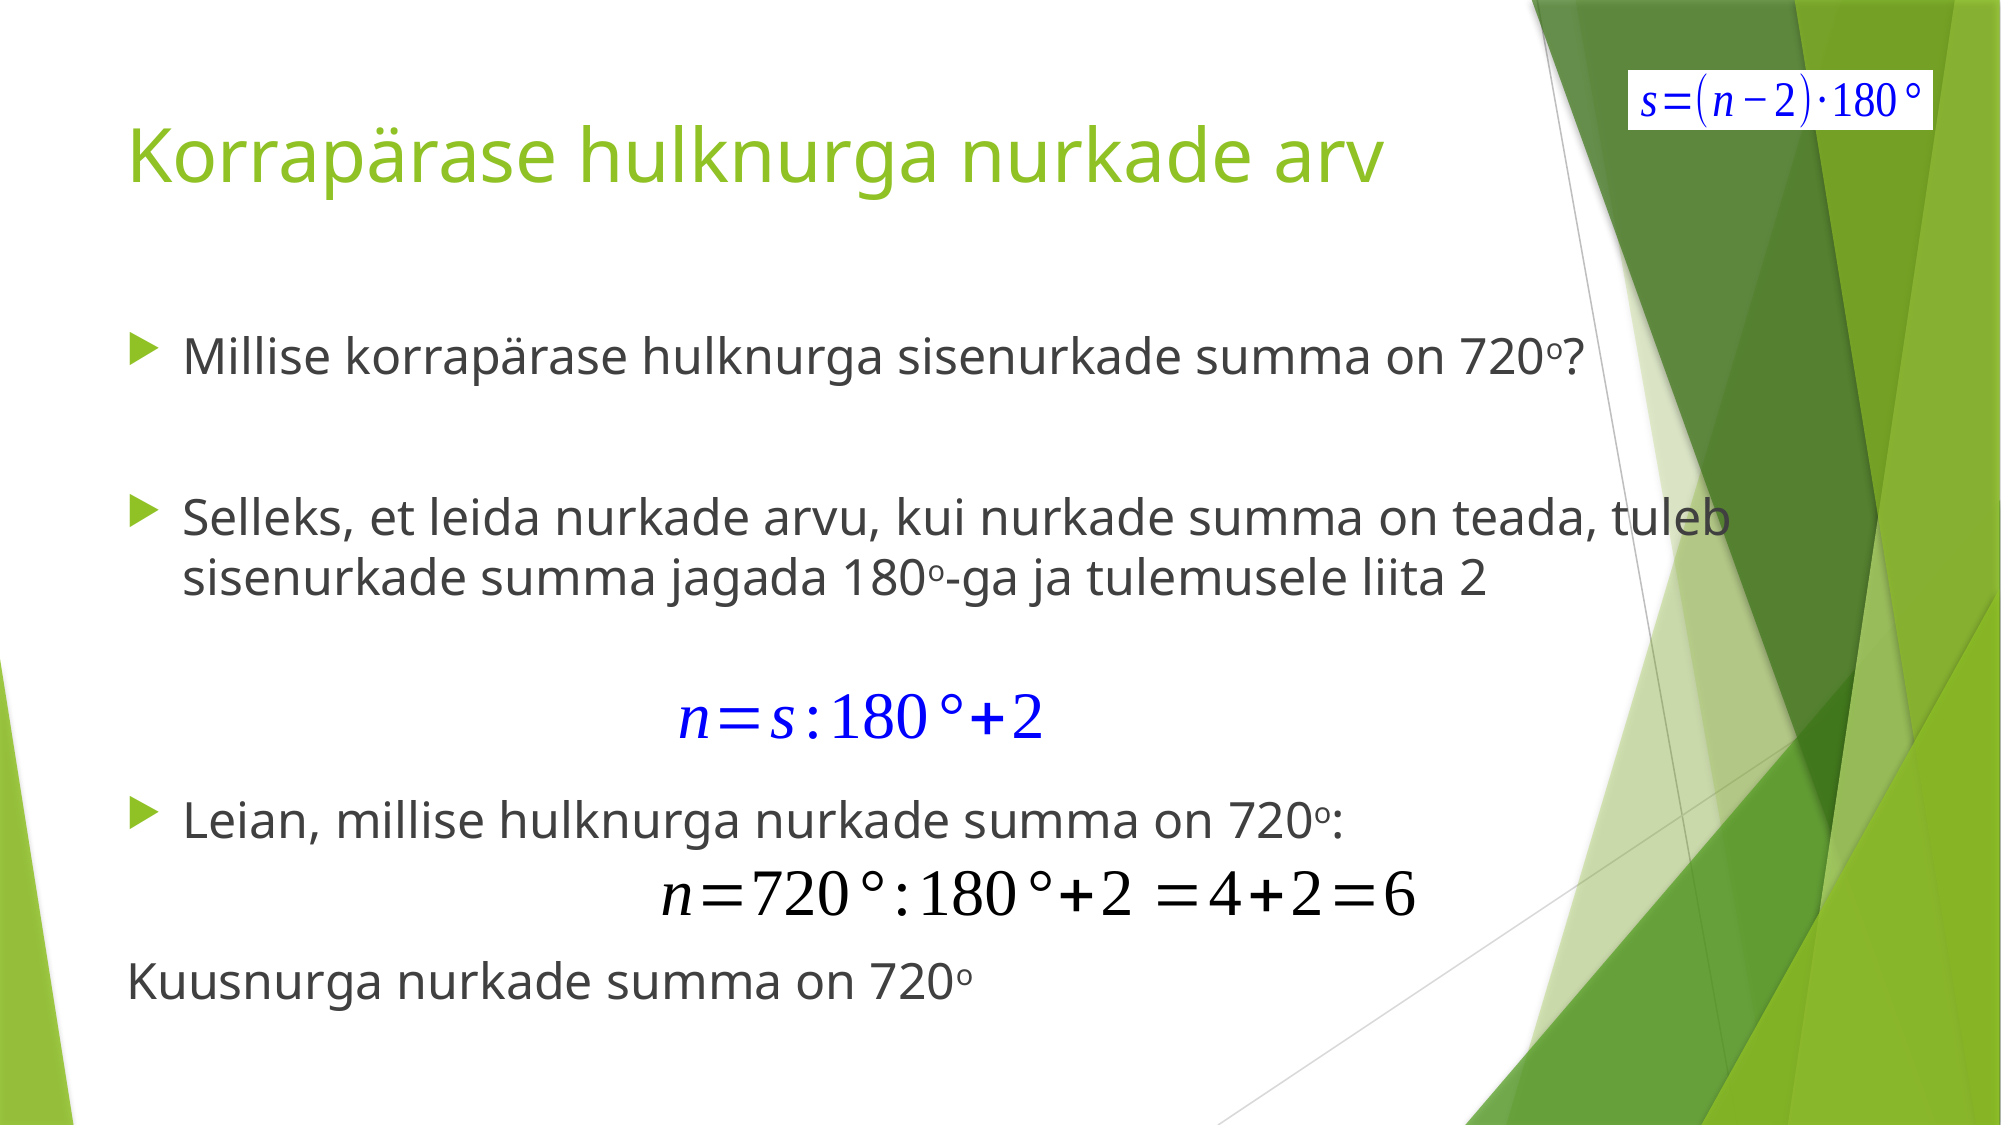

# Korrapärase hulknurga nurkade arv
Millise korrapärase hulknurga sisenurkade summa on 720o?
Selleks, et leida nurkade arvu, kui nurkade summa on teada, tuleb sisenurkade summa jagada 180o-ga ja tulemusele liita 2
Leian, millise hulknurga nurkade summa on 720o:
Kuusnurga nurkade summa on 720o